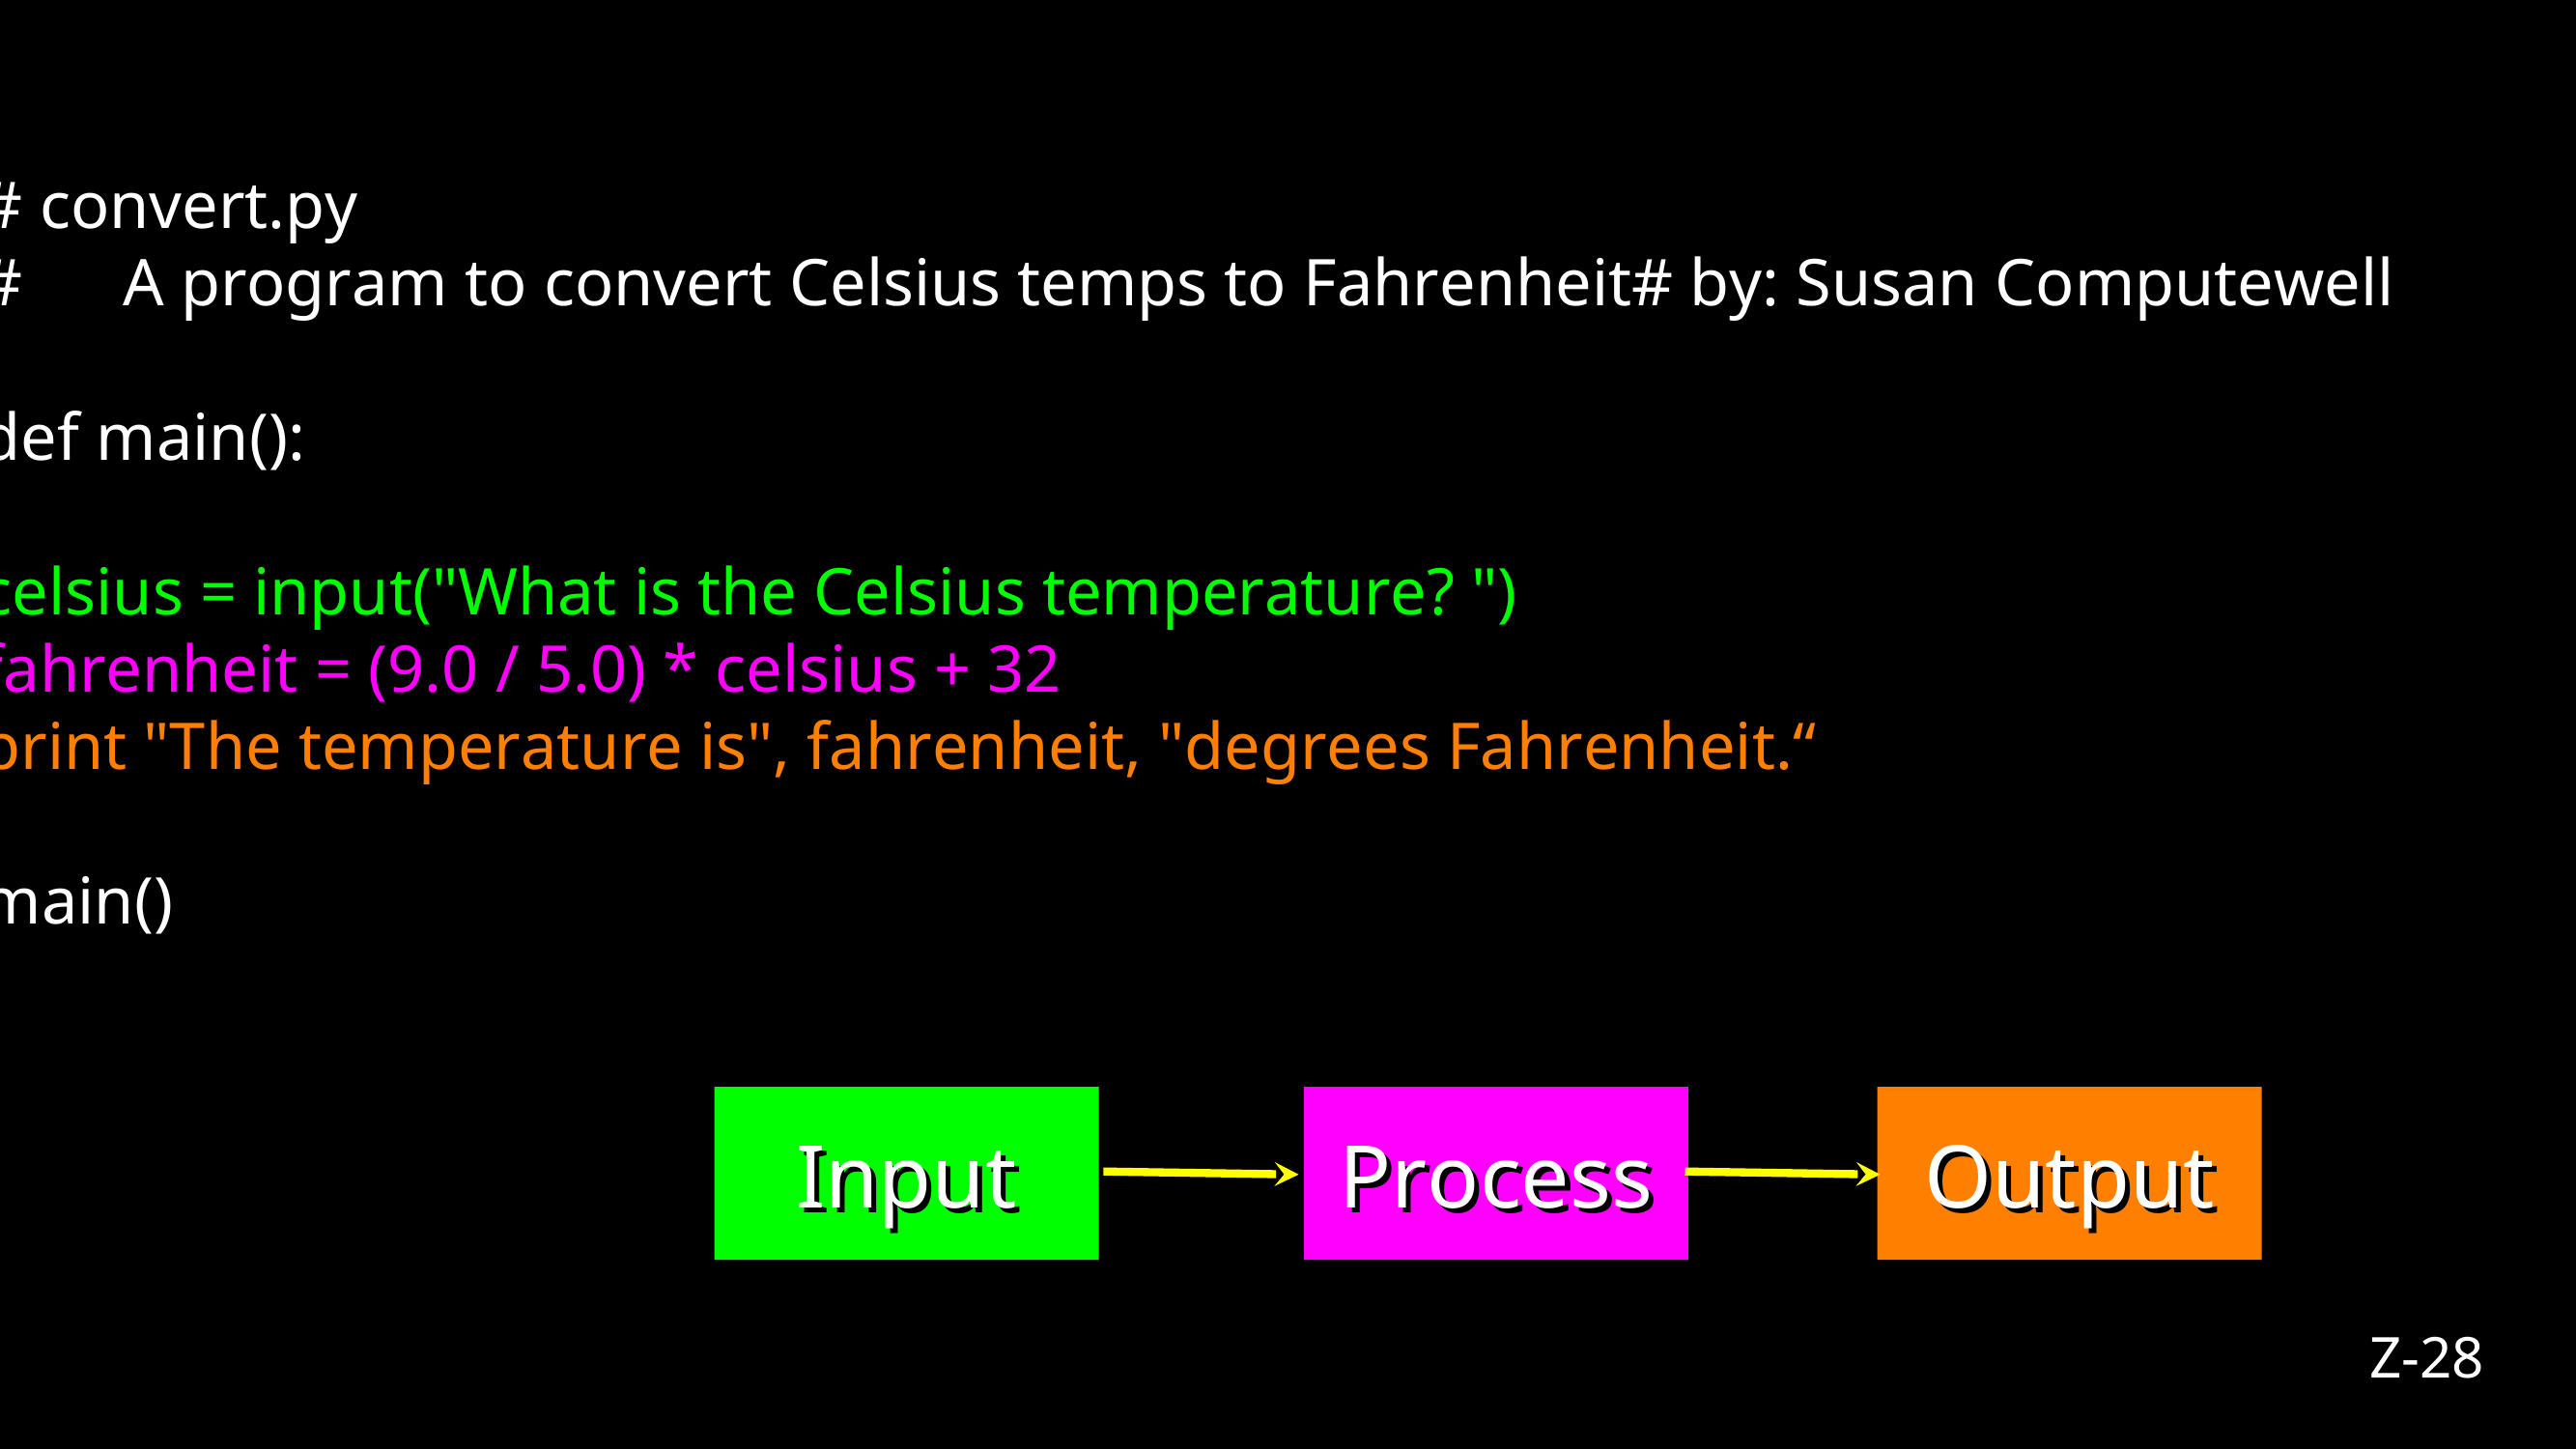

# convert.py
# A program to convert Celsius temps to Fahrenheit# by: Susan Computewell
def main():
celsius = input("What is the Celsius temperature? ")
fahrenheit = (9.0 / 5.0) * celsius + 32
print "The temperature is", fahrenheit, "degrees Fahrenheit.“
main()
Input
Process
Output
Z-28